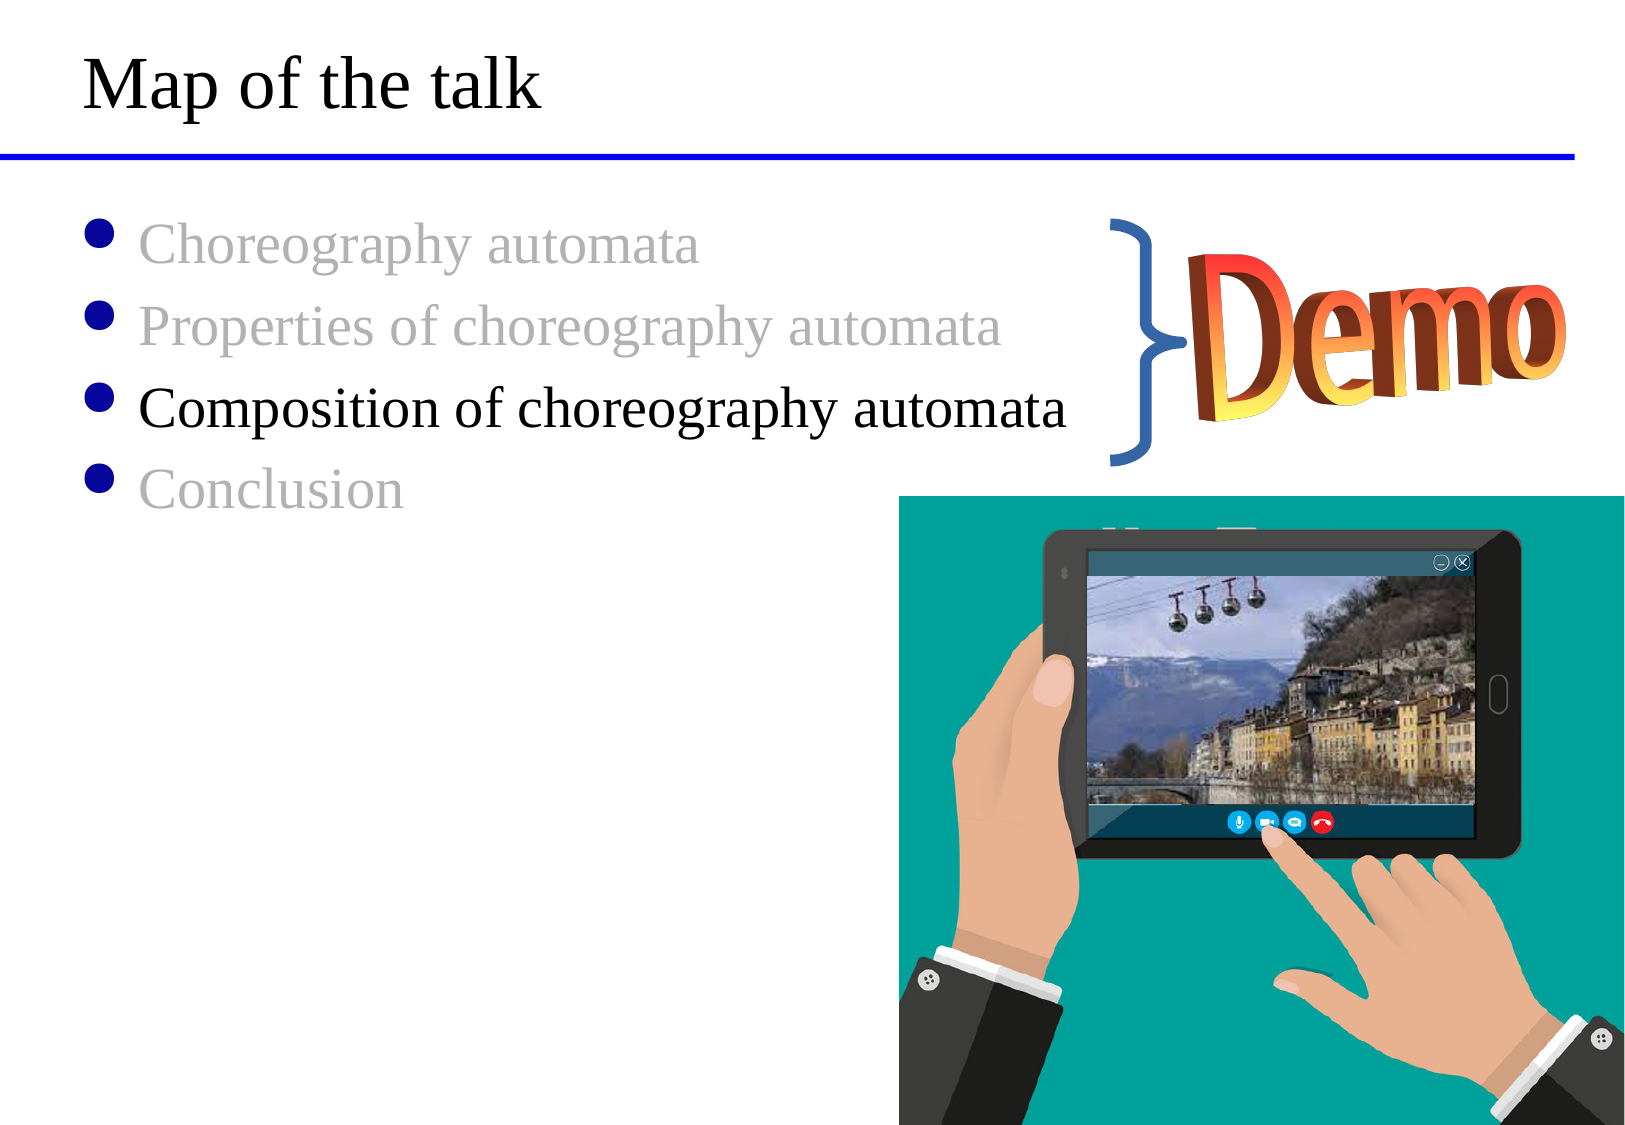

# Map of the talk
Choreography automata
Properties of choreography automata
Composition of choreography automata
Conclusion
Demo